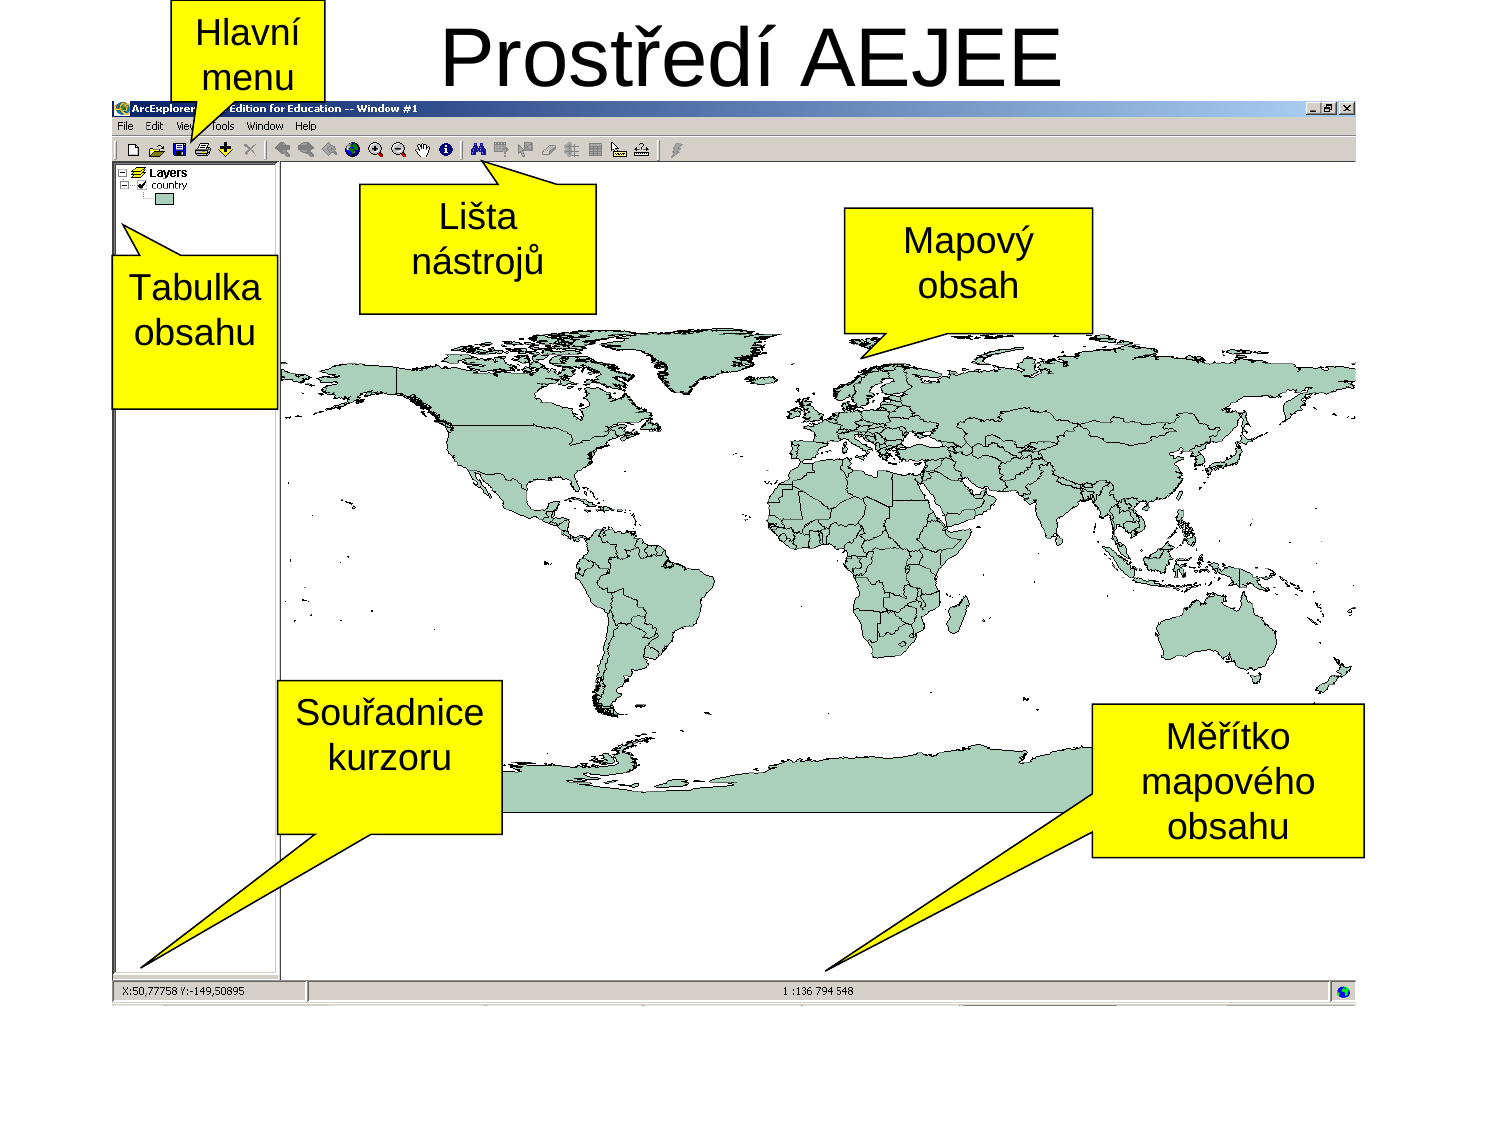

Hlavní menu
# Prostředí AEJEE
Lišta nástrojů
Mapový obsah
Tabulka obsahu
Souřadnice kurzoru
Měřítko mapového obsahu